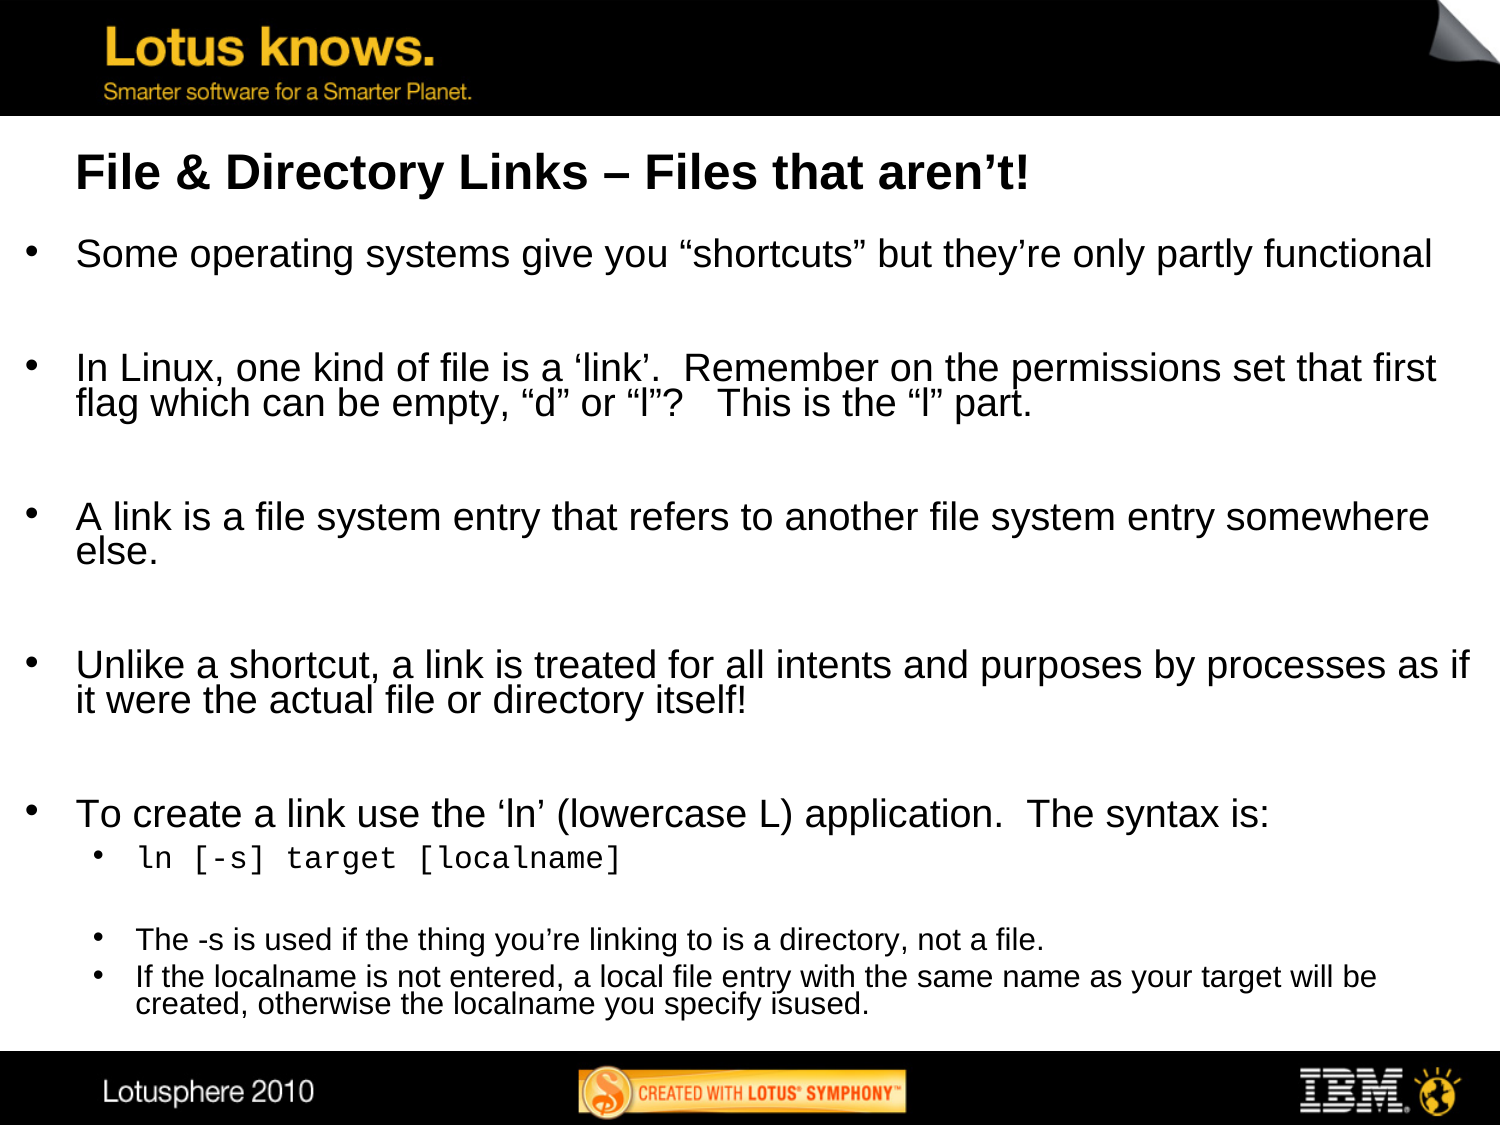

# File & Directory Links – Files that aren’t!
Some operating systems give you “shortcuts” but they’re only partly functional
In Linux, one kind of file is a ‘link’. Remember on the permissions set that first flag which can be empty, “d” or “l”? This is the “l” part.
A link is a file system entry that refers to another file system entry somewhere else.
Unlike a shortcut, a link is treated for all intents and purposes by processes as if it were the actual file or directory itself!
To create a link use the ‘ln’ (lowercase L) application. The syntax is:
ln [-s] target [localname]
The -s is used if the thing you’re linking to is a directory, not a file.
If the localname is not entered, a local file entry with the same name as your target will be created, otherwise the localname you specify isused.